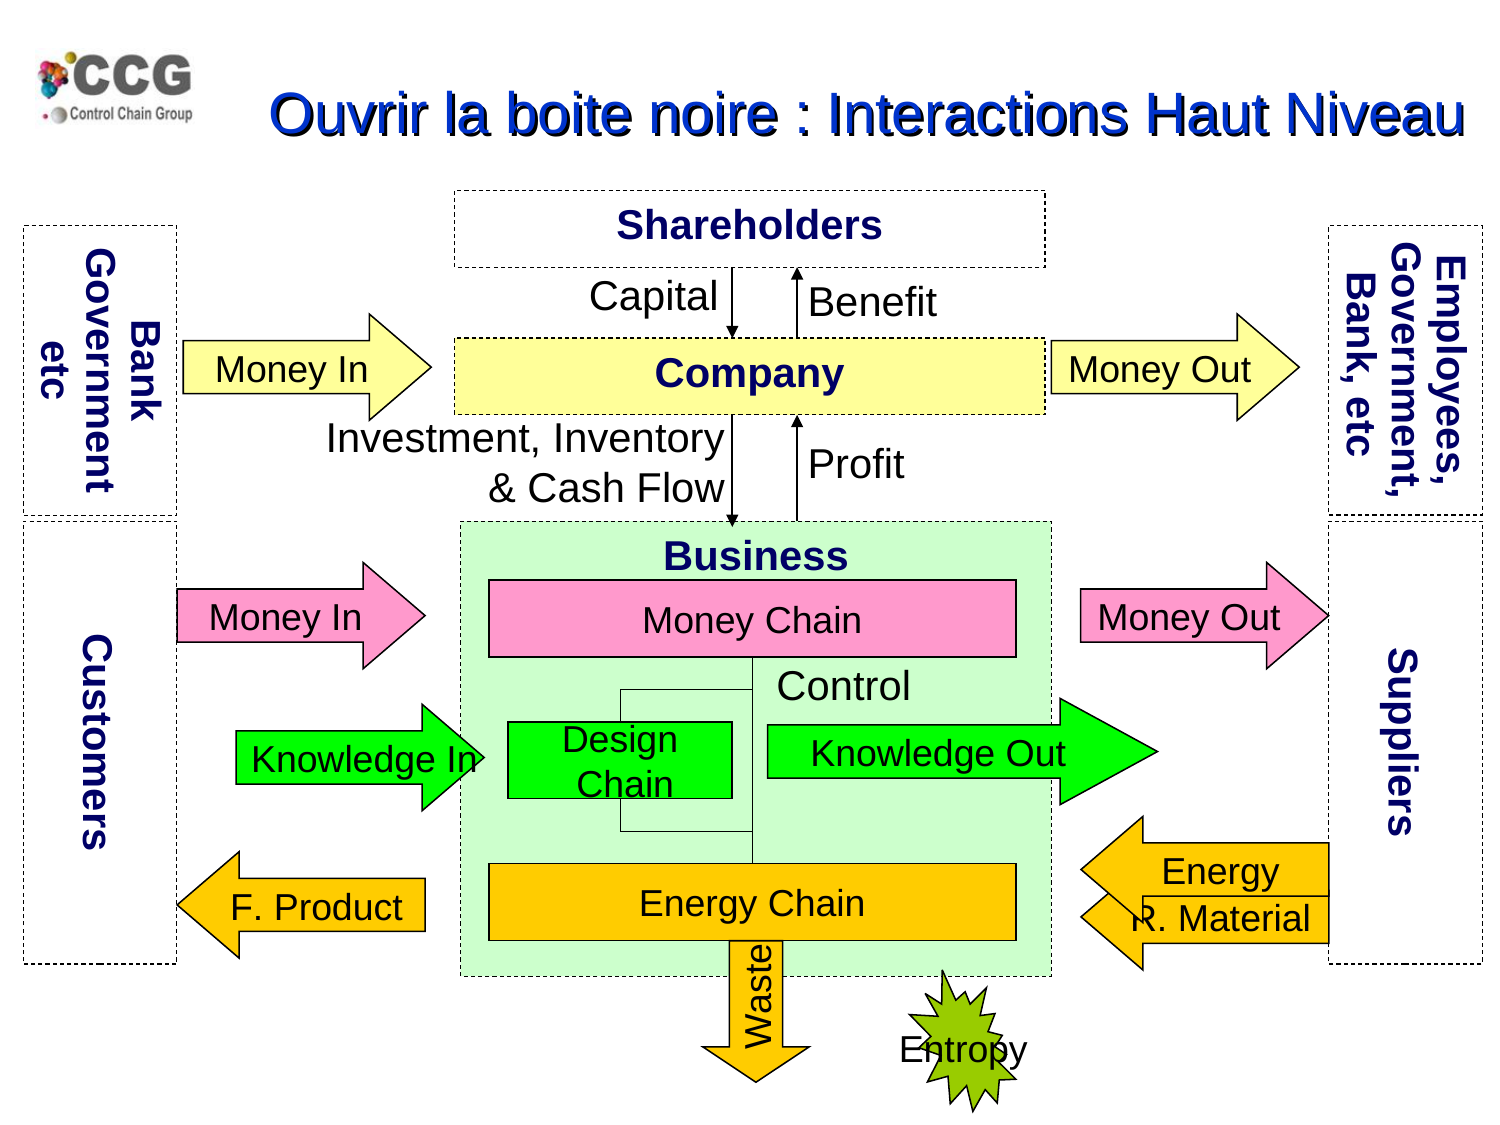

# Ouvrir la boite noire : Interactions Haut Niveau
Shareholders
Employees, Government, Bank, etc
Bank Government etc
Capital
Benefit
Money In
Money Out
Company
Investment, Inventory & Cash Flow
Profit
Customers
Business
Suppliers
Money In
Money Out
Money Chain
Control
Knowledge Out
Knowledge In
Design
 Chain
Energy
F. Product
Energy Chain
R. Material
Waste
Entropy
Jean Vieille, CCG - Club Automation : Les automatismes au service du développement durable  30/09/2008
21